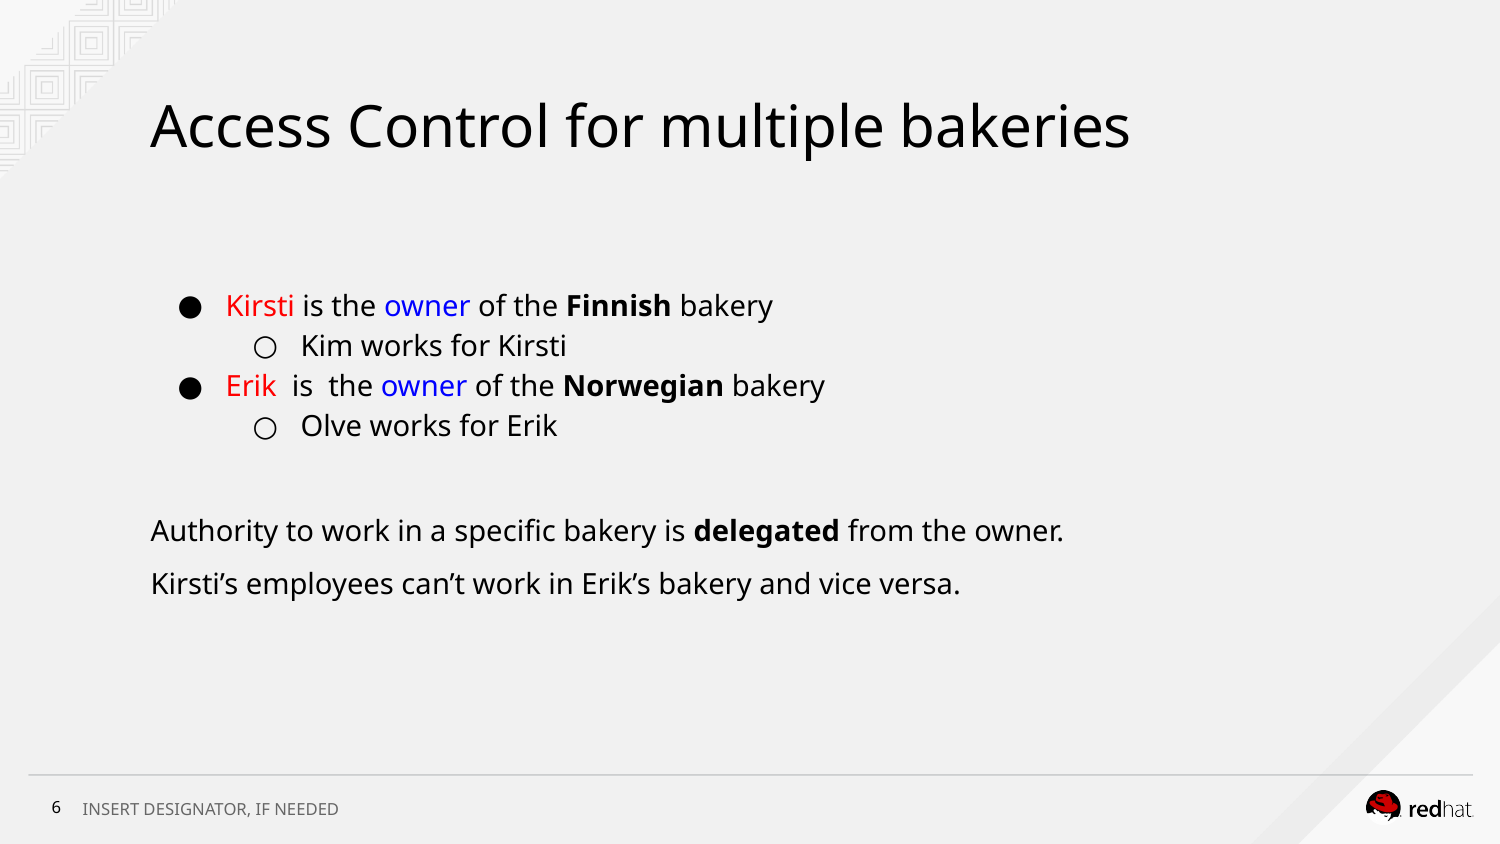

# Access Control for multiple bakeries
Kirsti is the owner of the Finnish bakery
Kim works for Kirsti
Erik is the owner of the Norwegian bakery
Olve works for Erik
Authority to work in a specific bakery is delegated from the owner.
Kirsti’s employees can’t work in Erik’s bakery and vice versa.